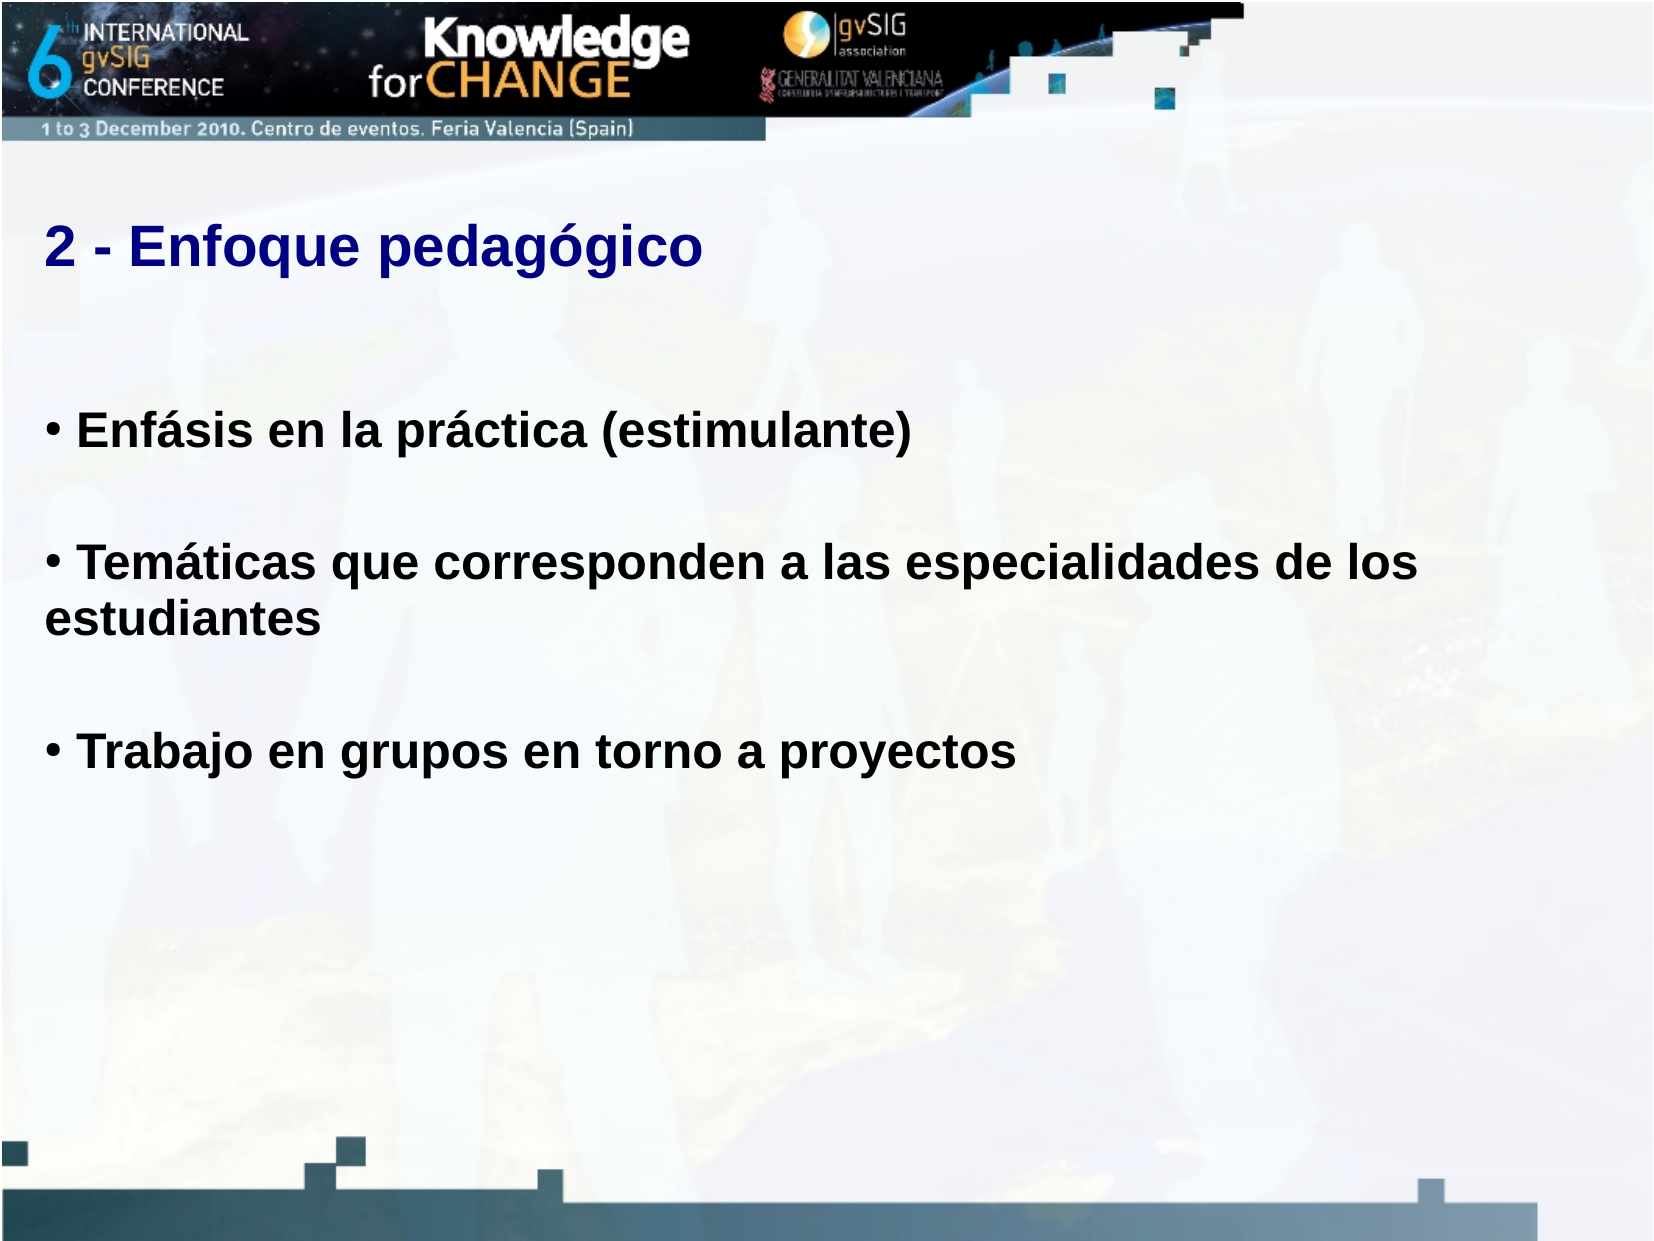

2 - Enfoque pedagógico
 Enfásis en la práctica (estimulante)
 Temáticas que corresponden a las especialidades de los estudiantes
 Trabajo en grupos en torno a proyectos